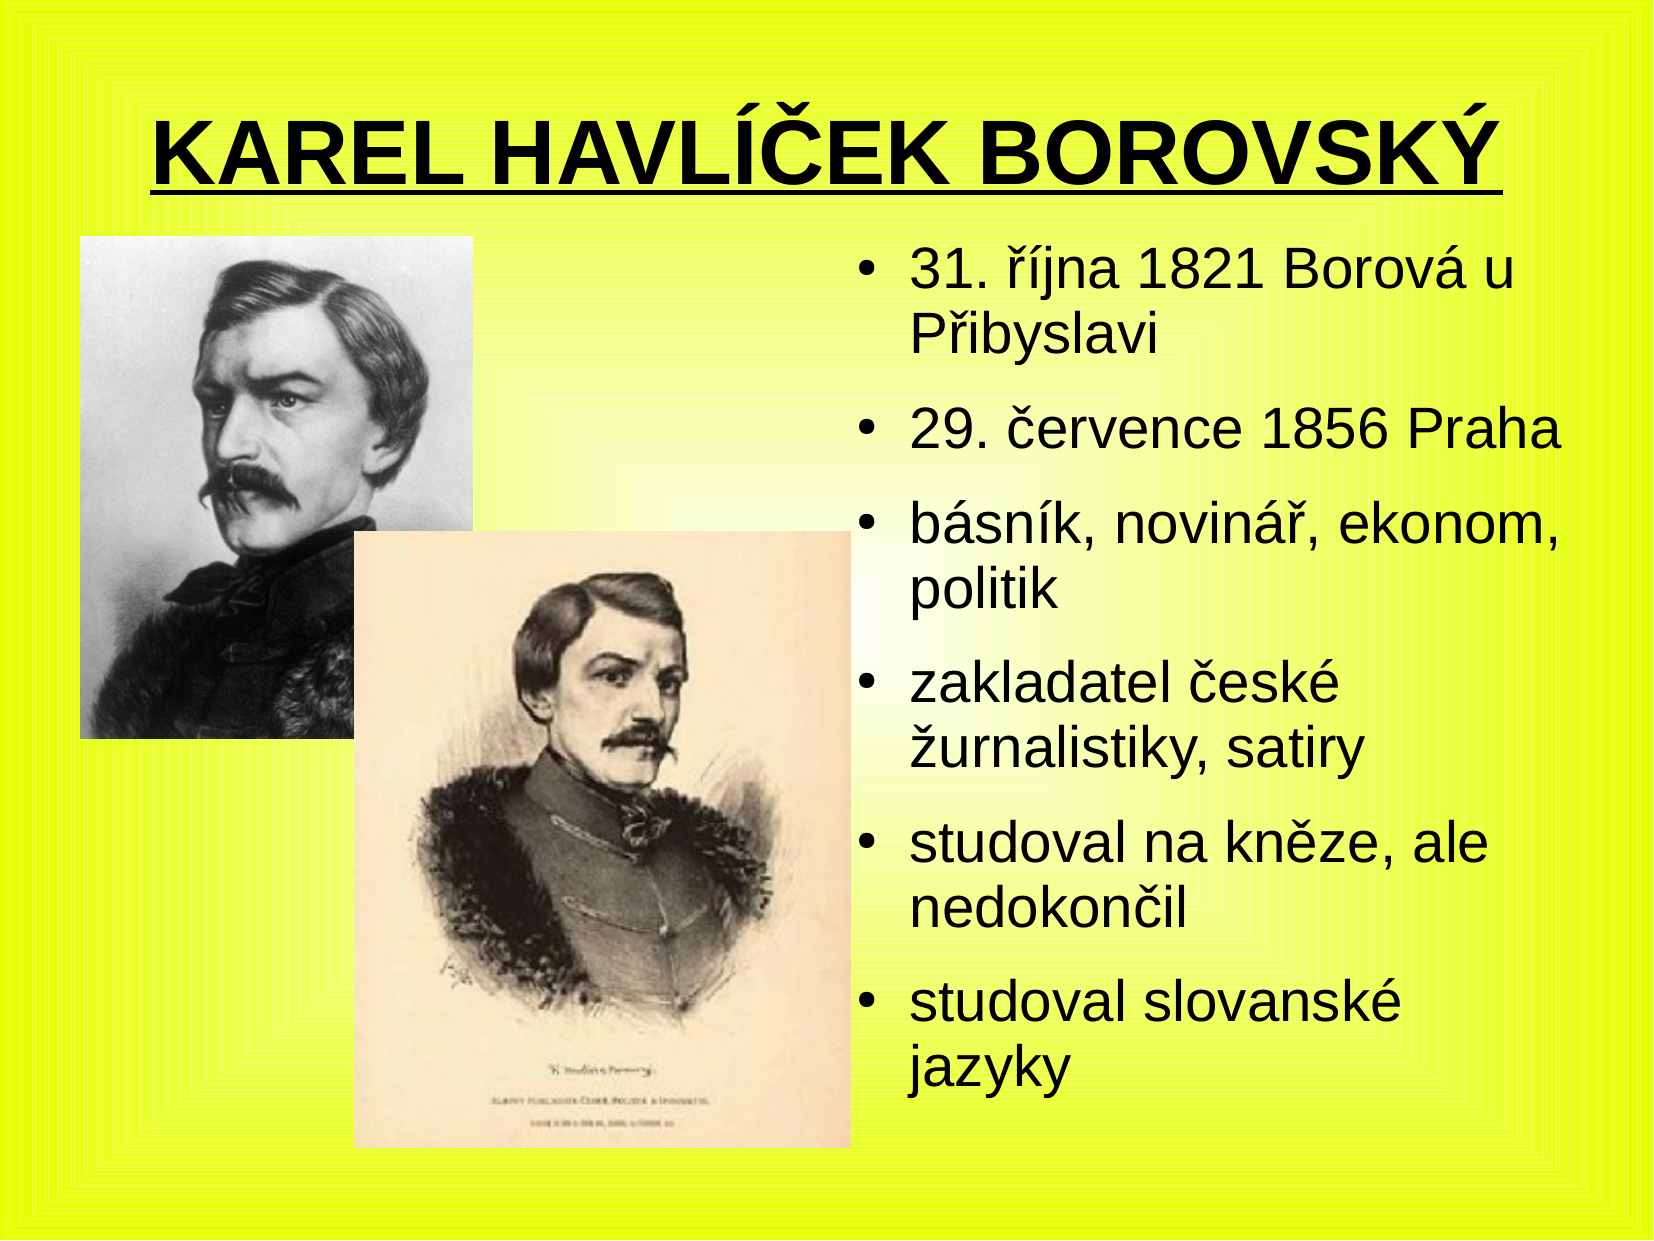

# KAREL HAVLÍČEK BOROVSKÝ
31. října 1821 Borová u Přibyslavi
29. července 1856 Praha
básník, novinář, ekonom, politik
zakladatel české žurnalistiky, satiry
studoval na kněze, ale nedokončil
studoval slovanské jazyky